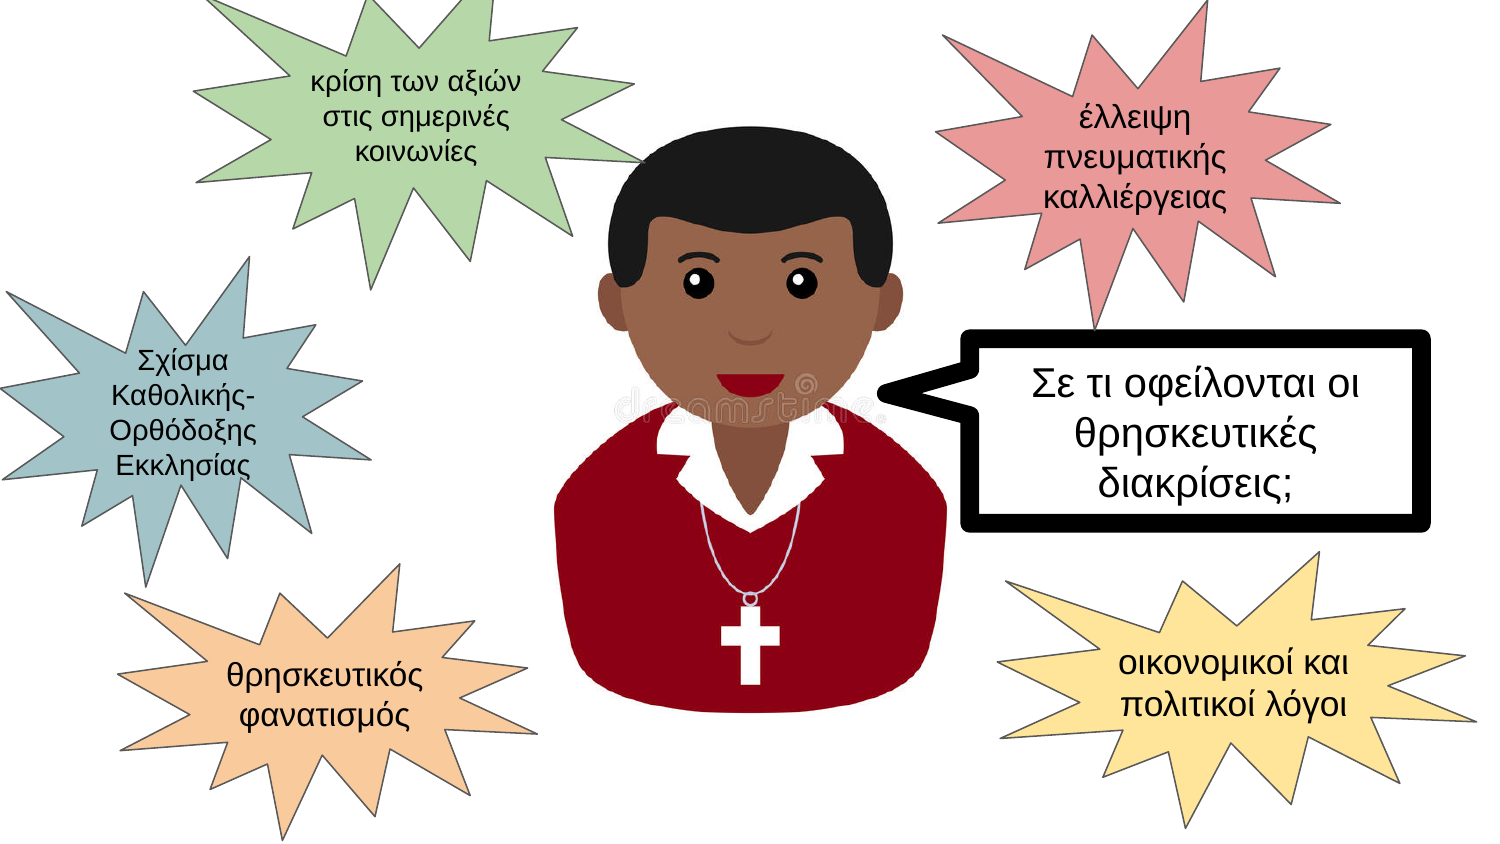

έλλειψη πνευματικής καλλιέργειας
κρίση των αξιών στις σημερινές κοινωνίες
Σχίσμα Καθολικής- Ορθόδοξης Εκκλησίας
Σε τι οφείλονται οι θρησκευτικές διακρίσεις;
οικονομικοί και πολιτικοί λόγοι
θρησκευτικός φανατισμός